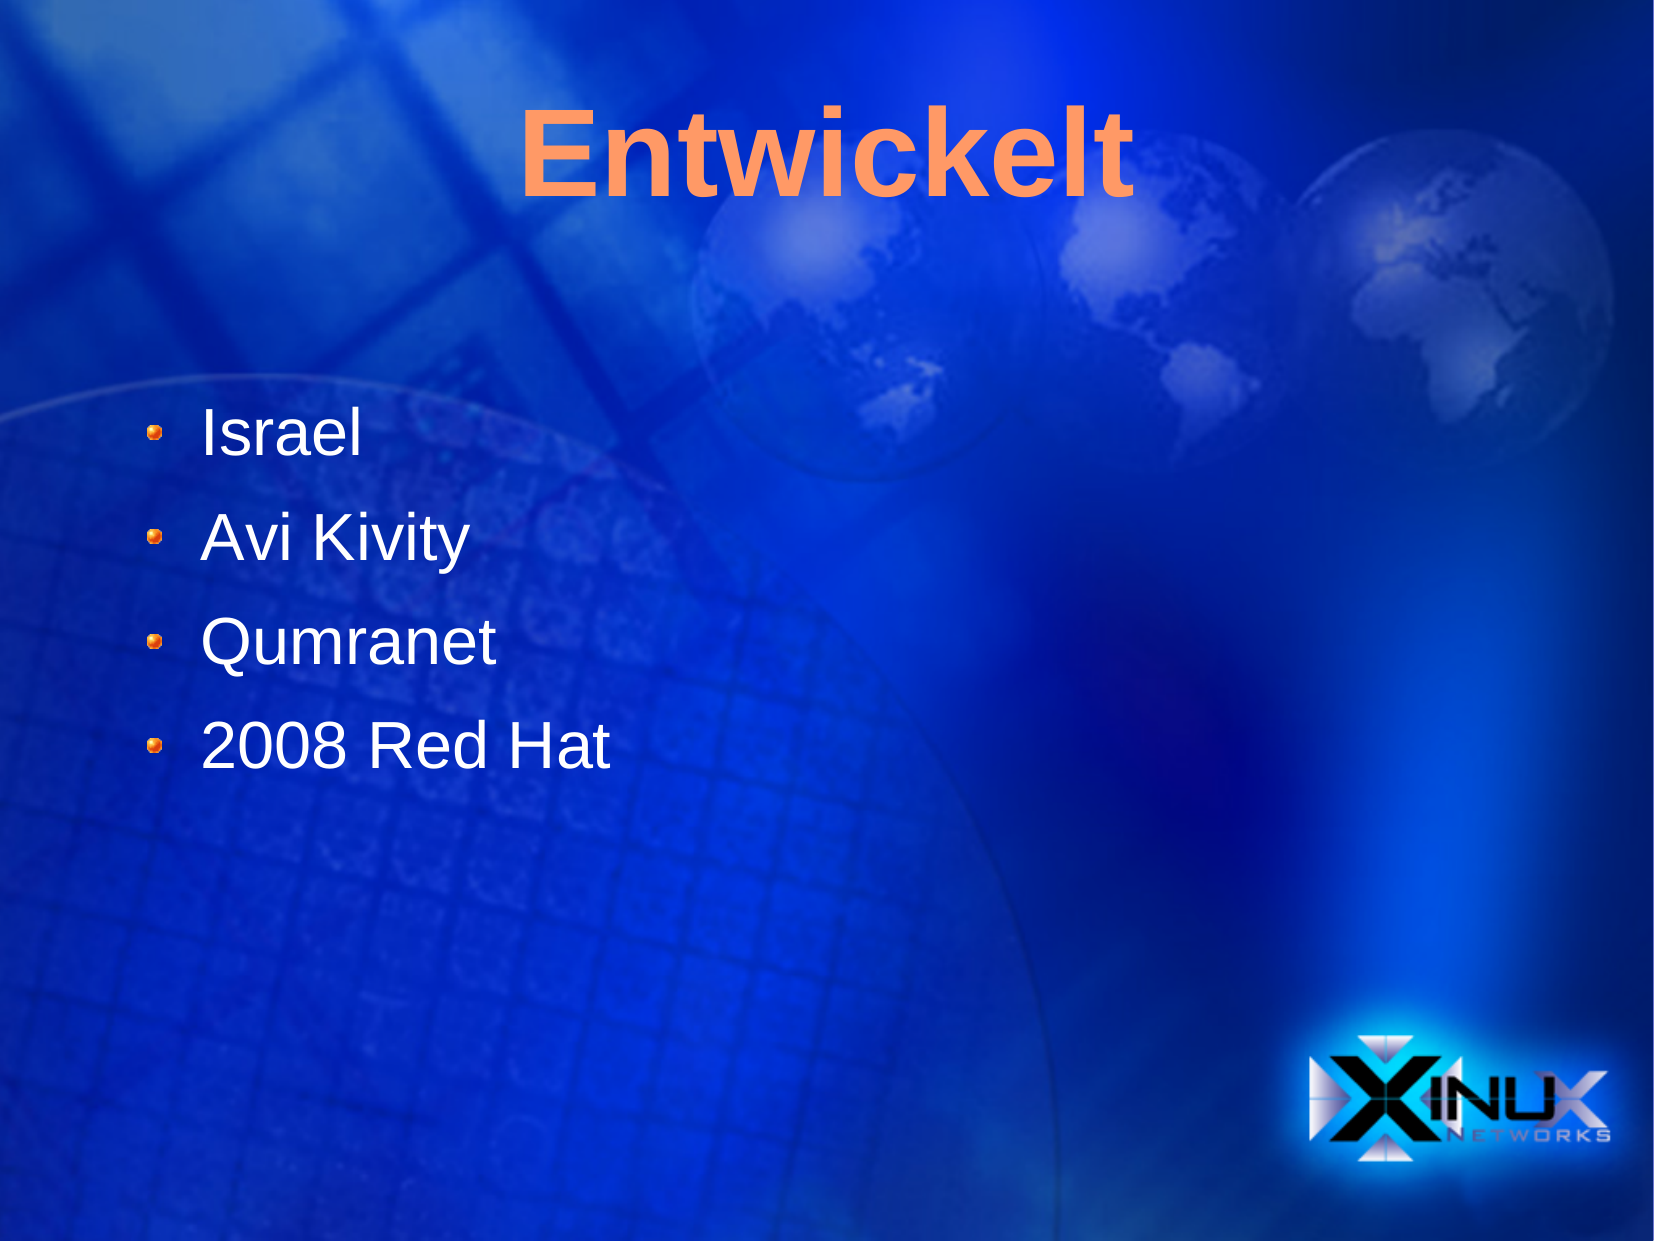

# Entwickelt
Israel
Avi Kivity
Qumranet
2008 Red Hat